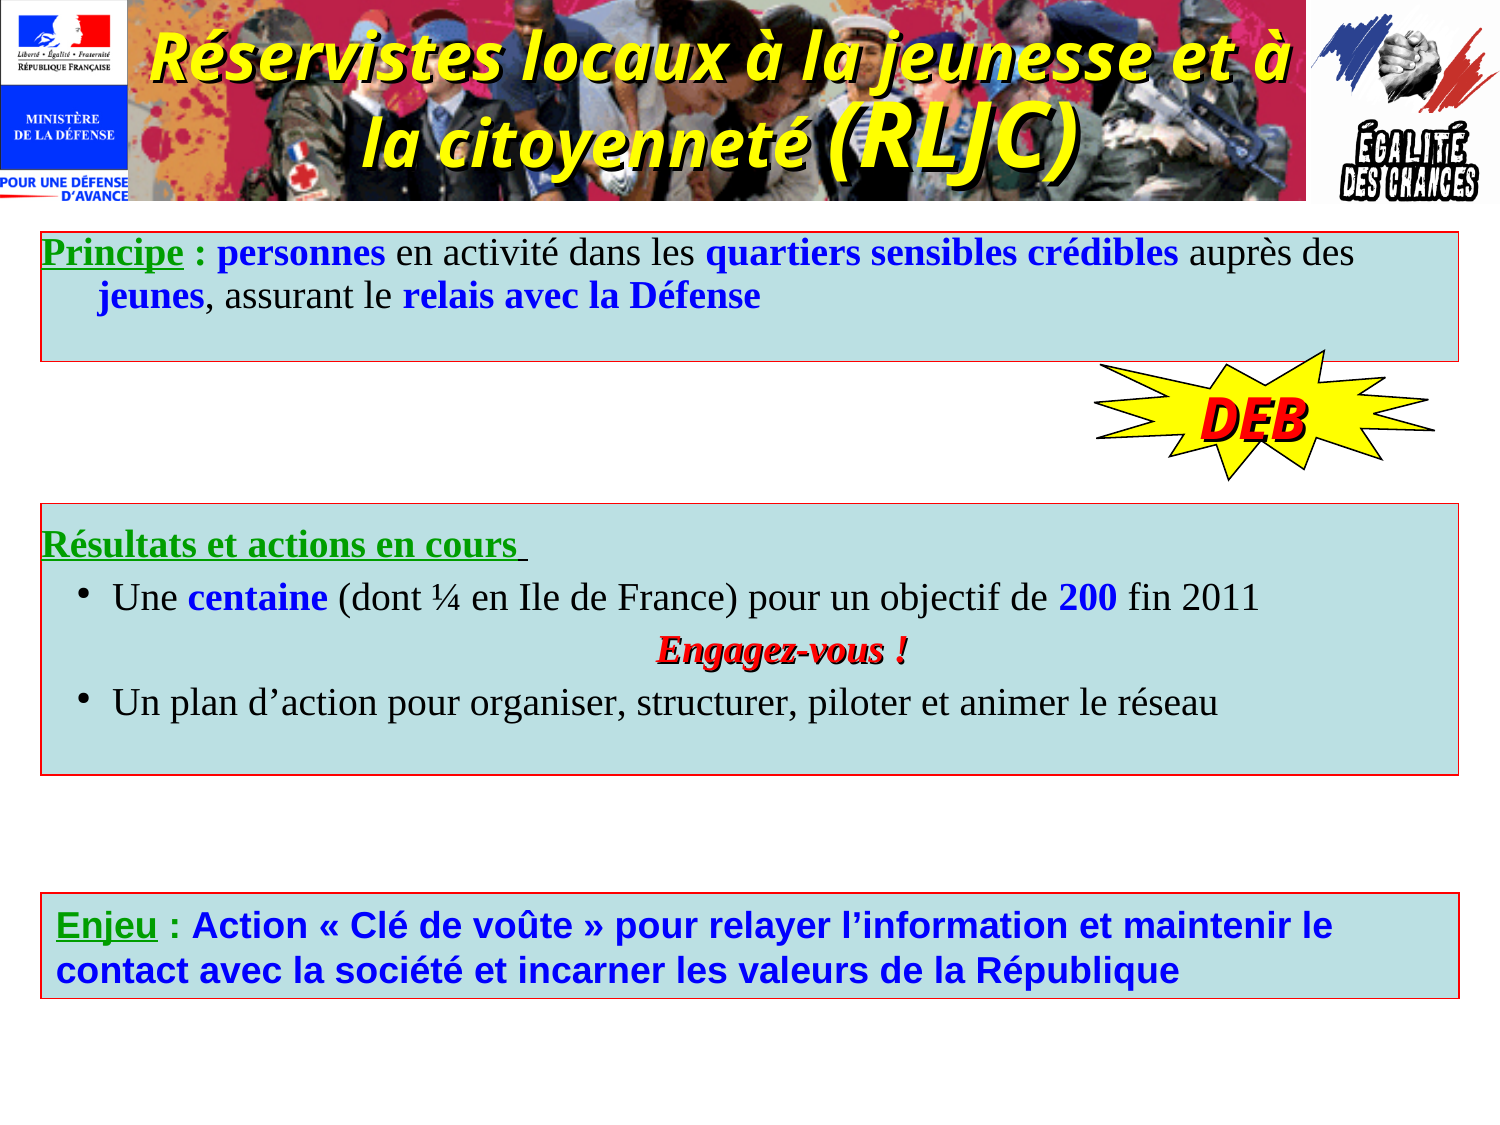

Réservistes locaux à la jeunesse et à la citoyenneté (RLJC)
Principe : personnes en activité dans les quartiers sensibles crédibles auprès des jeunes, assurant le relais avec la Défense
 DEB
Résultats et actions en cours
Une centaine (dont ¼ en Ile de France) pour un objectif de 200 fin 2011
Engagez-vous !
Un plan d’action pour organiser, structurer, piloter et animer le réseau
Enjeu : Action « Clé de voûte » pour relayer l’information et maintenir le contact avec la société et incarner les valeurs de la République